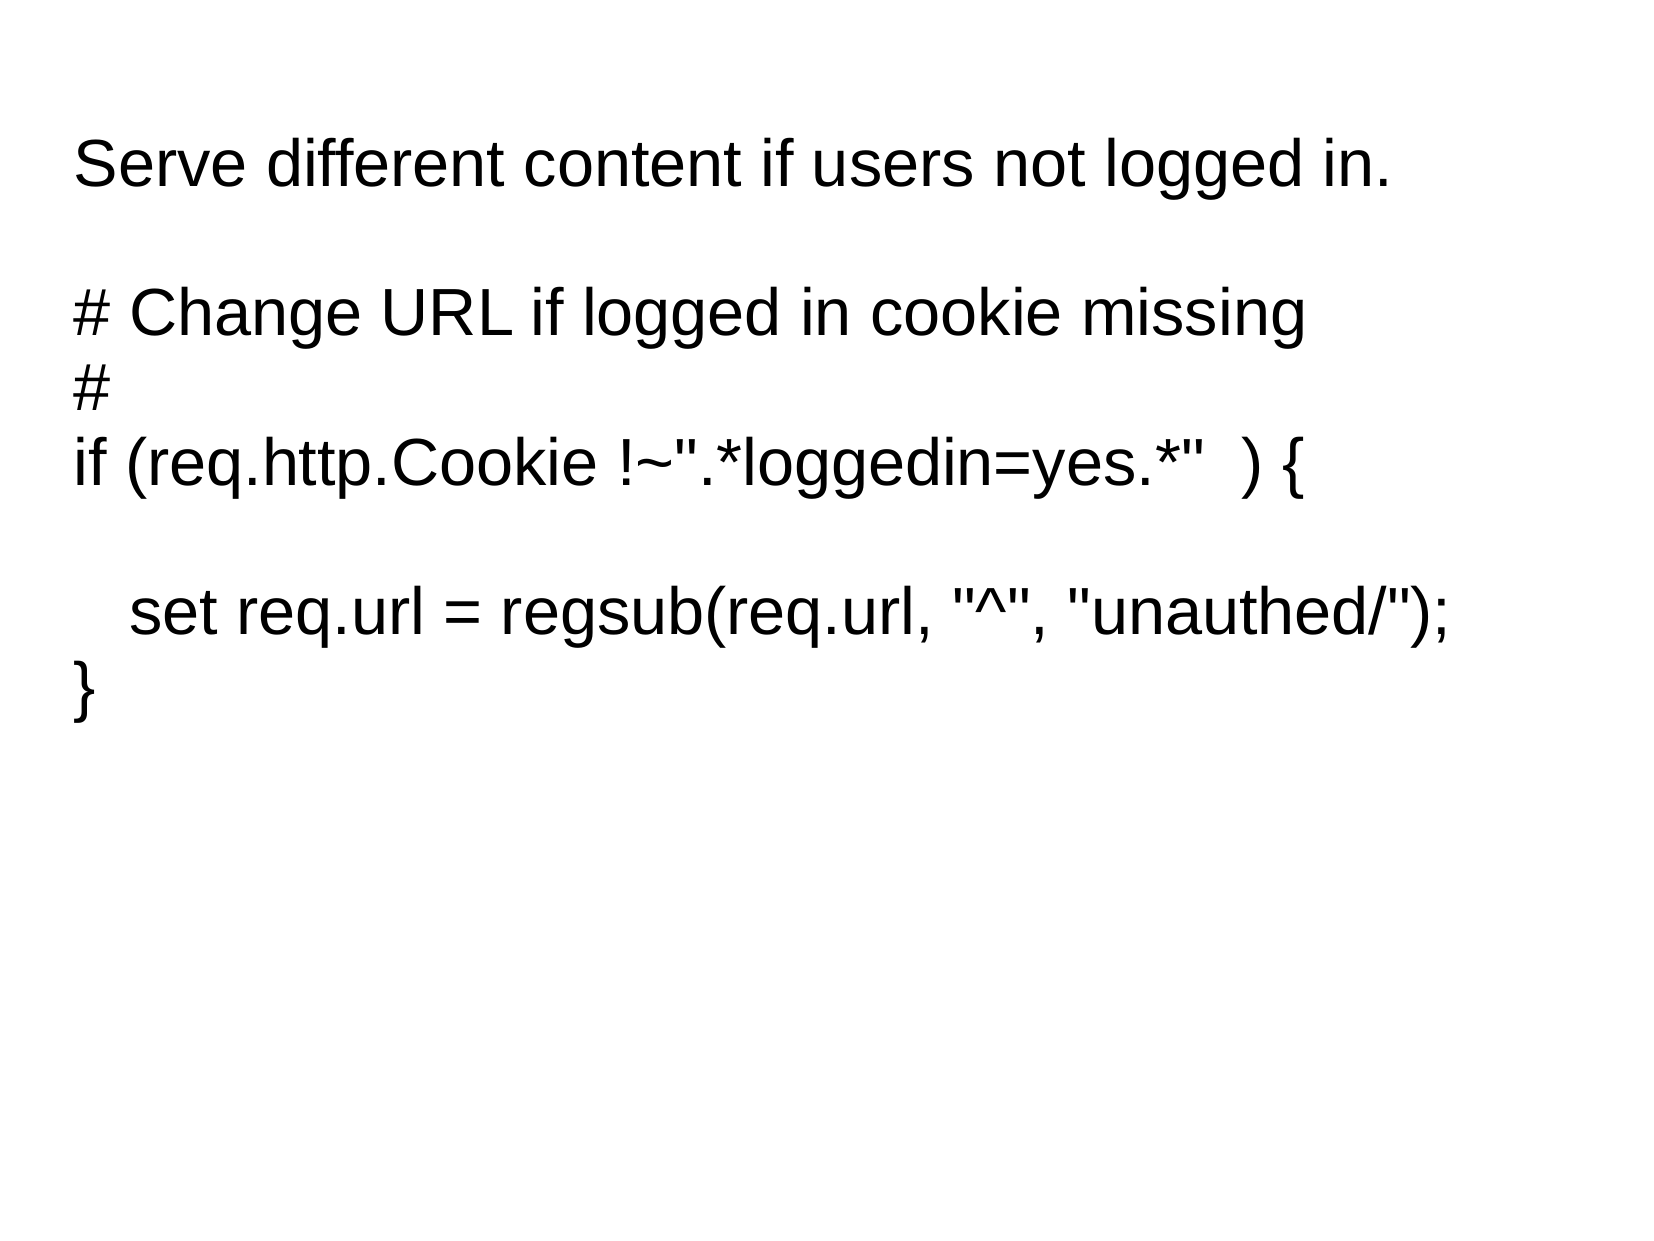

Serve different content if users not logged in.
# Change URL if logged in cookie missing
#
if (req.http.Cookie !~".*loggedin=yes.*" ) {
 set req.url = regsub(req.url, "^", "unauthed/");
}